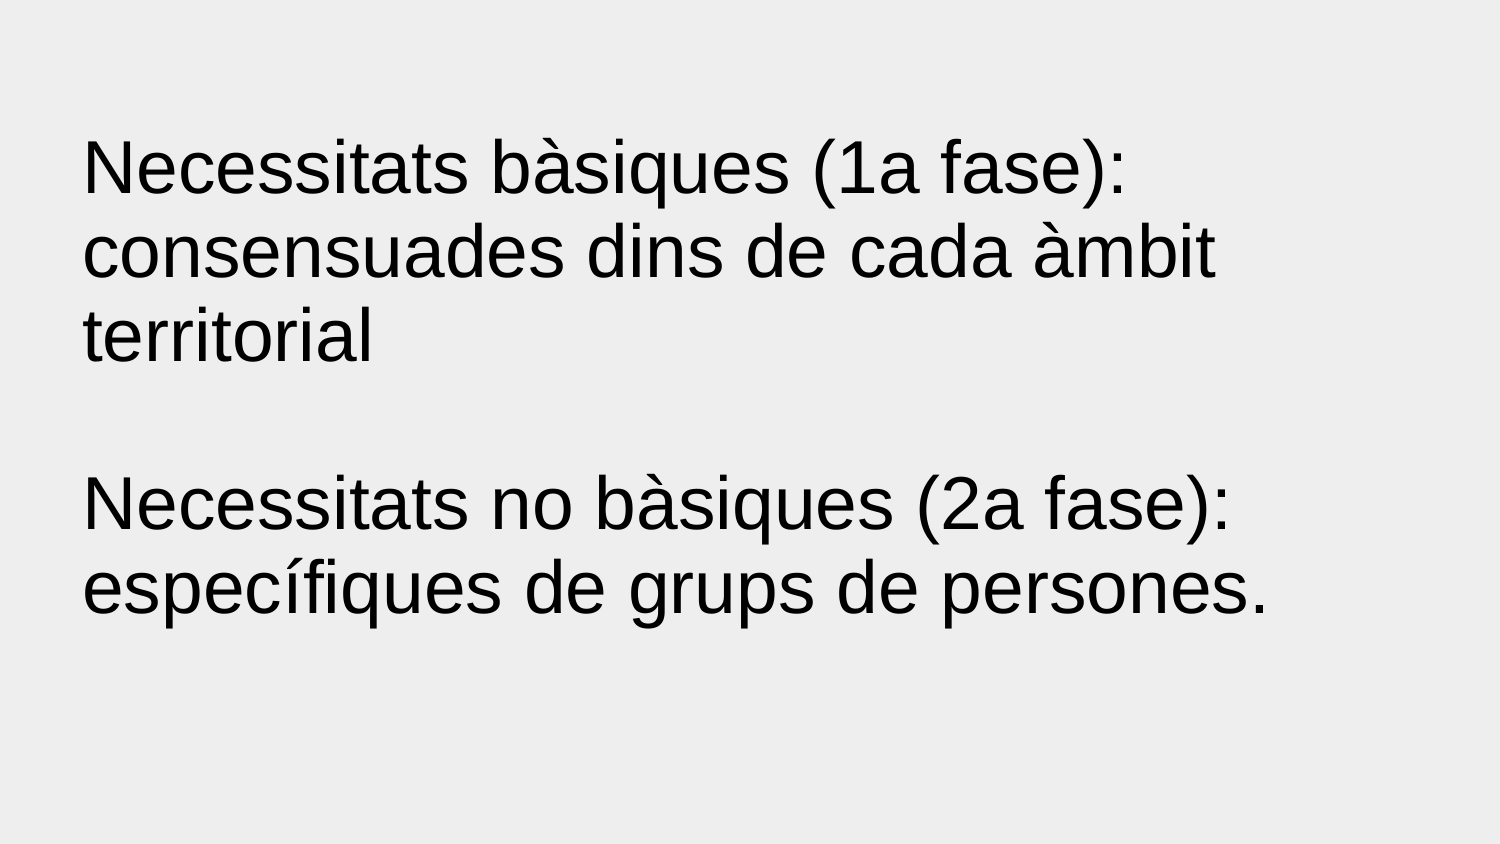

Necessitats bàsiques (1a fase): consensuades dins de cada àmbit territorial
Necessitats no bàsiques (2a fase): específiques de grups de persones.